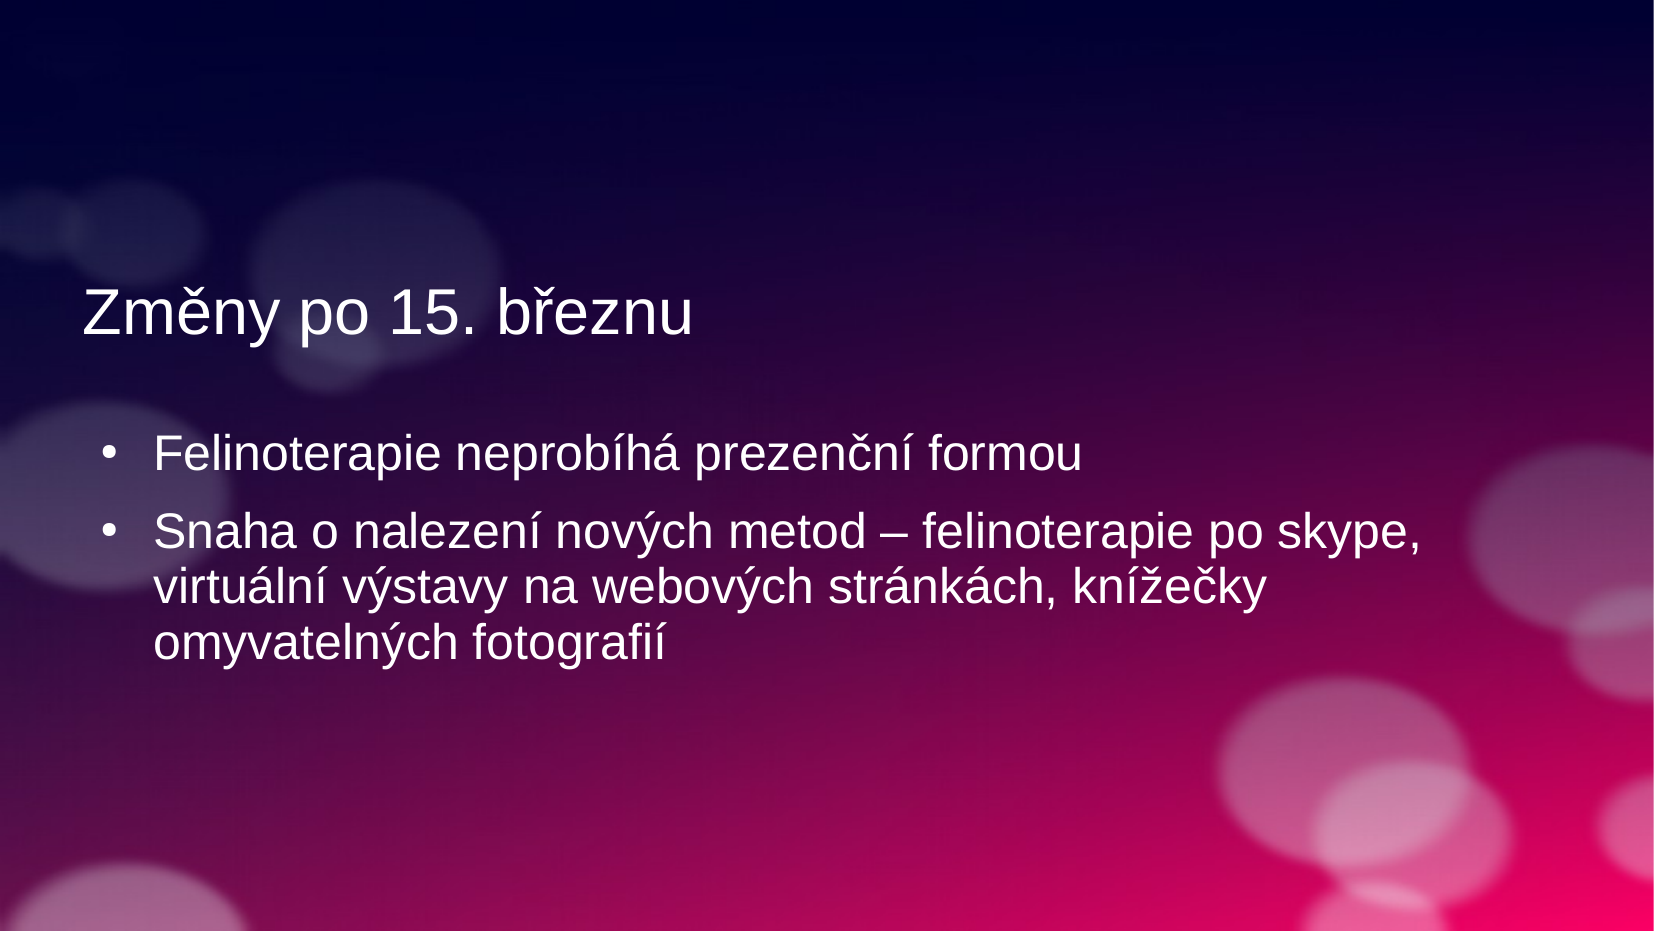

# Změny po 15. březnu
Felinoterapie neprobíhá prezenční formou
Snaha o nalezení nových metod – felinoterapie po skype, virtuální výstavy na webových stránkách, knížečky omyvatelných fotografií